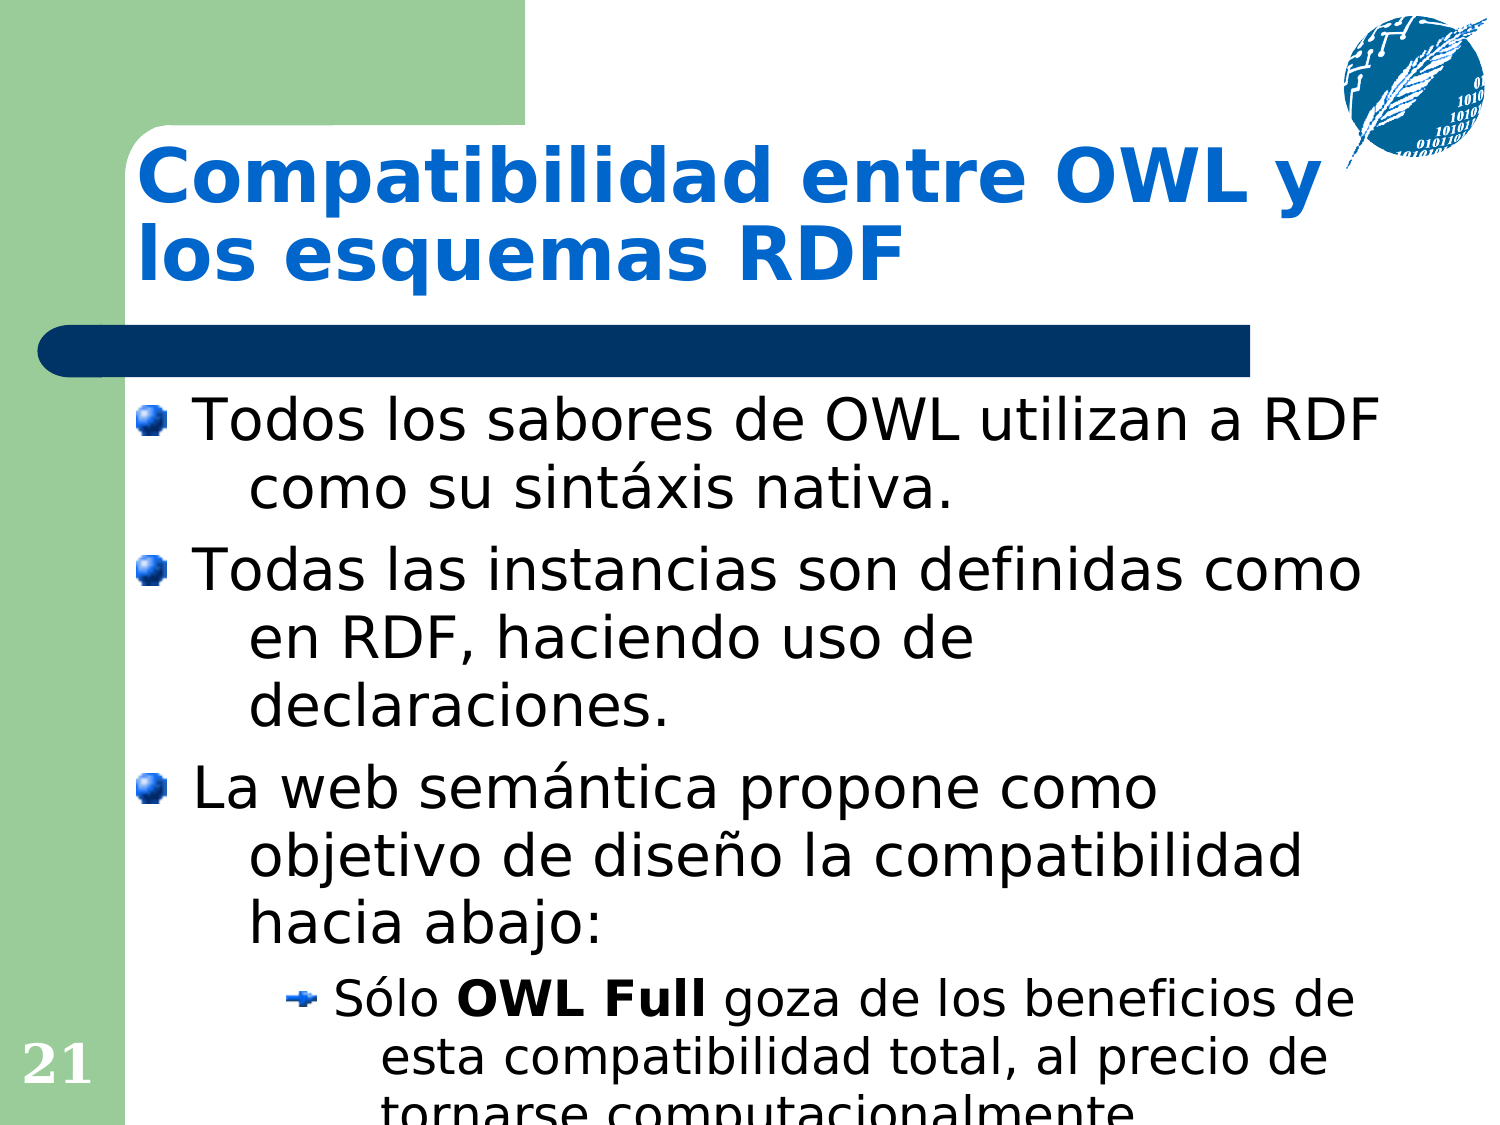

# Compatibilidad entre OWL y los esquemas RDF
Todos los sabores de OWL utilizan a RDF como su sintáxis nativa.
Todas las instancias son definidas como en RDF, haciendo uso de declaraciones.
La web semántica propone como objetivo de diseño la compatibilidad hacia abajo:
Sólo OWL Full goza de los beneficios de esta compatibilidad total, al precio de tornarse computacionalmente intratable.
21